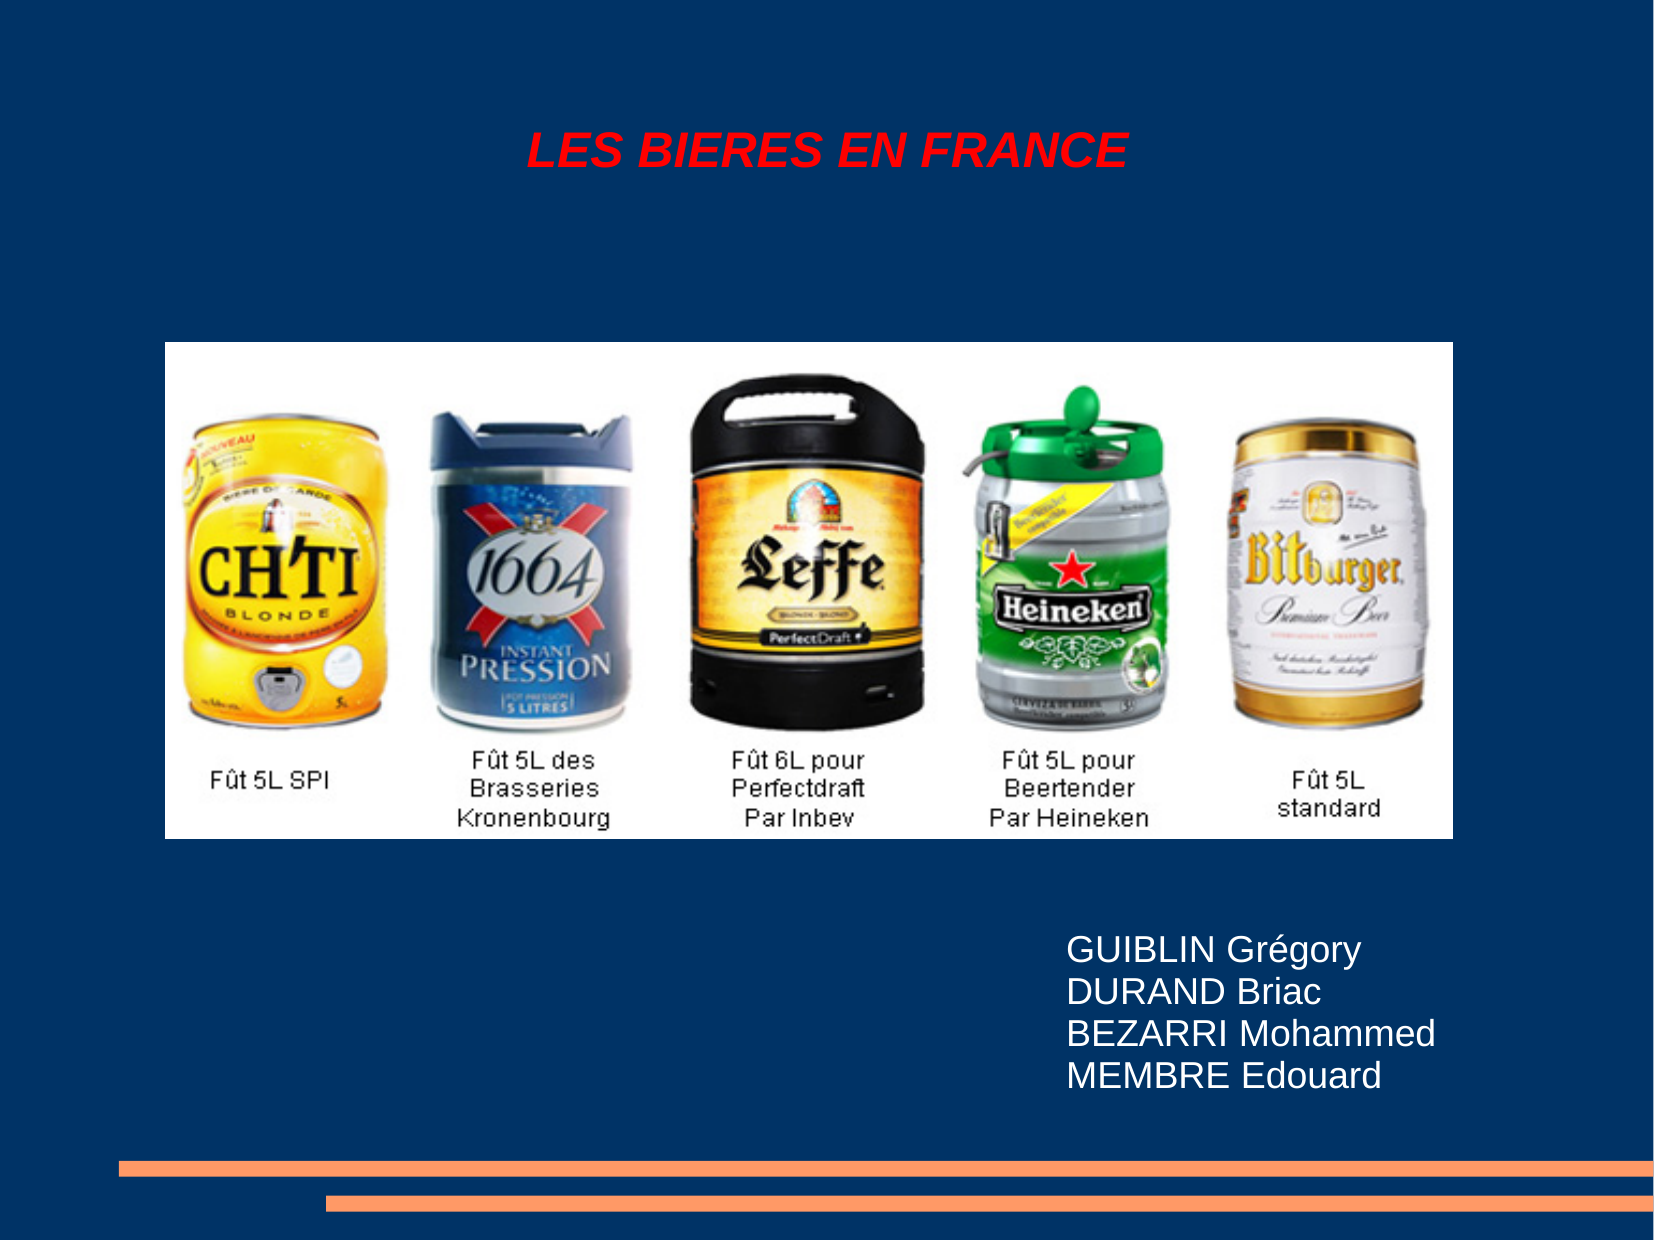

# LES BIERES EN FRANCE
GUIBLIN Grégory
DURAND Briac
BEZARRI Mohammed
MEMBRE Edouard